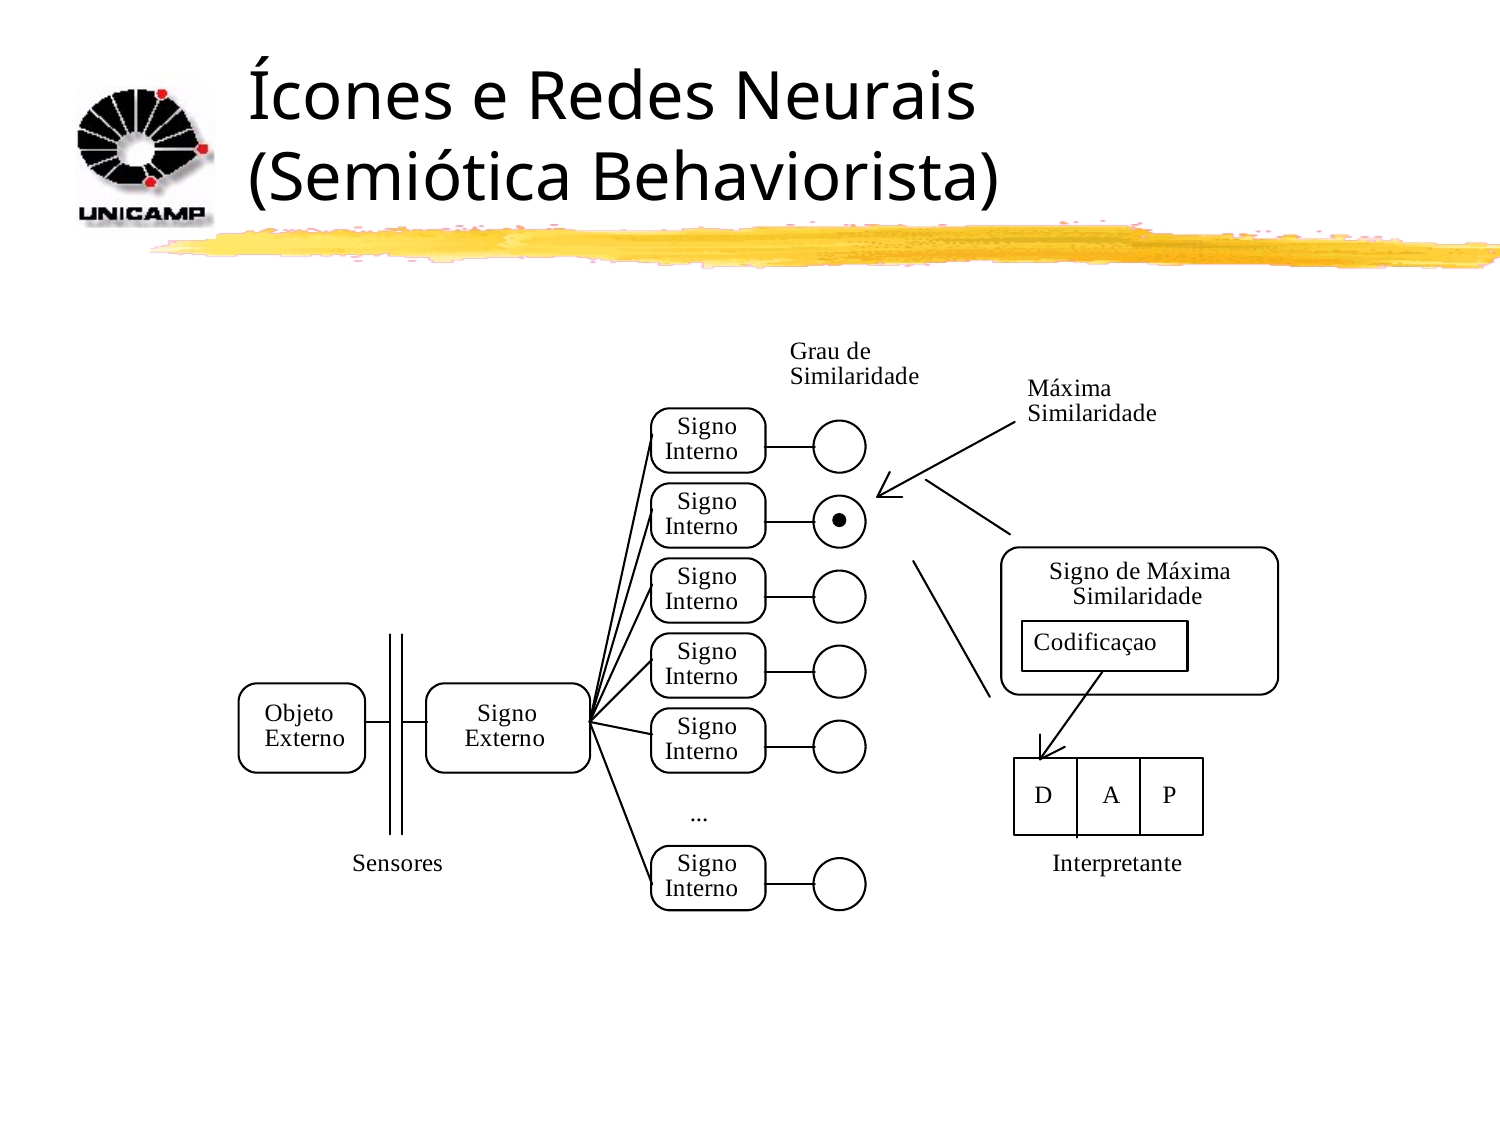

# Ícones e Redes Neurais (Semiótica Behaviorista)